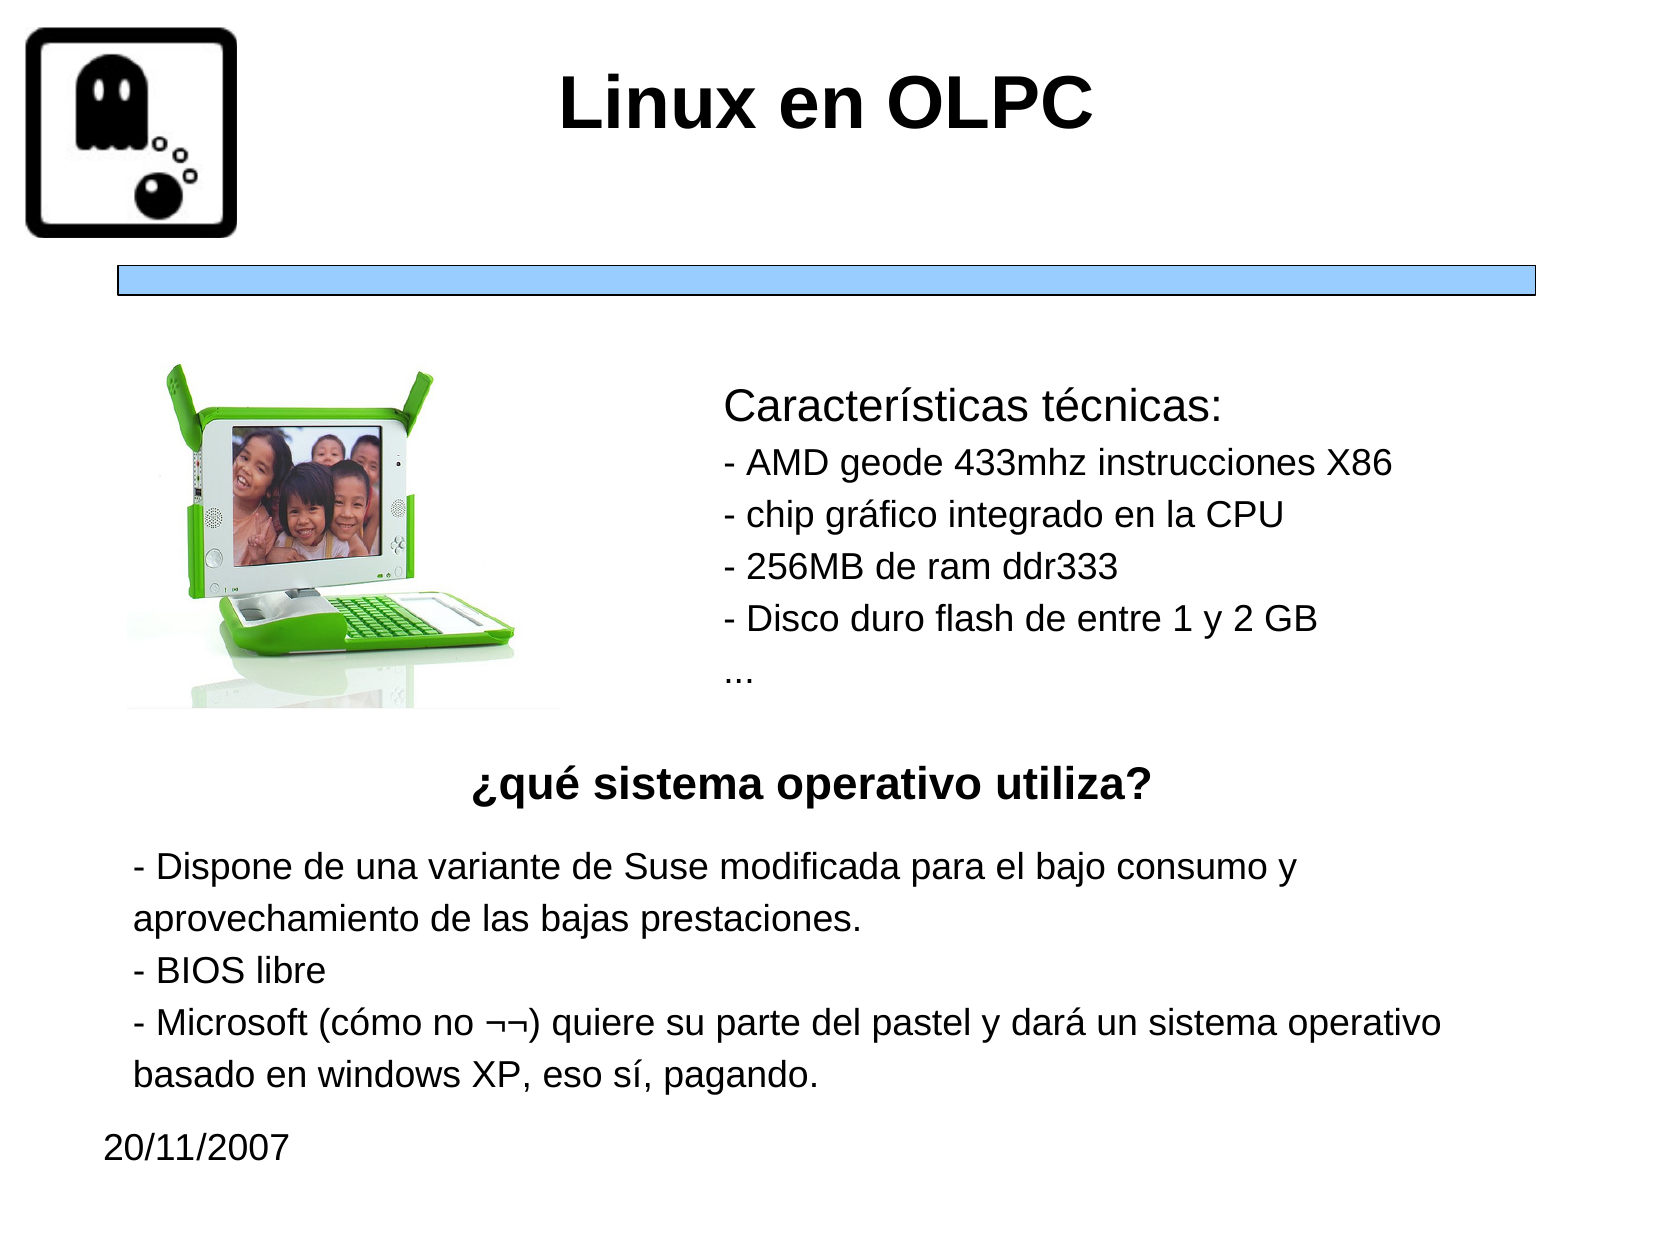

Linux en OLPC
Características técnicas:
- AMD geode 433mhz instrucciones X86
- chip gráfico integrado en la CPU
- 256MB de ram ddr333
- Disco duro flash de entre 1 y 2 GB
...
¿qué sistema operativo utiliza?
- Dispone de una variante de Suse modificada para el bajo consumo y aprovechamiento de las bajas prestaciones.
- BIOS libre
- Microsoft (cómo no ¬¬) quiere su parte del pastel y dará un sistema operativo basado en windows XP, eso sí, pagando.
20/11/2007